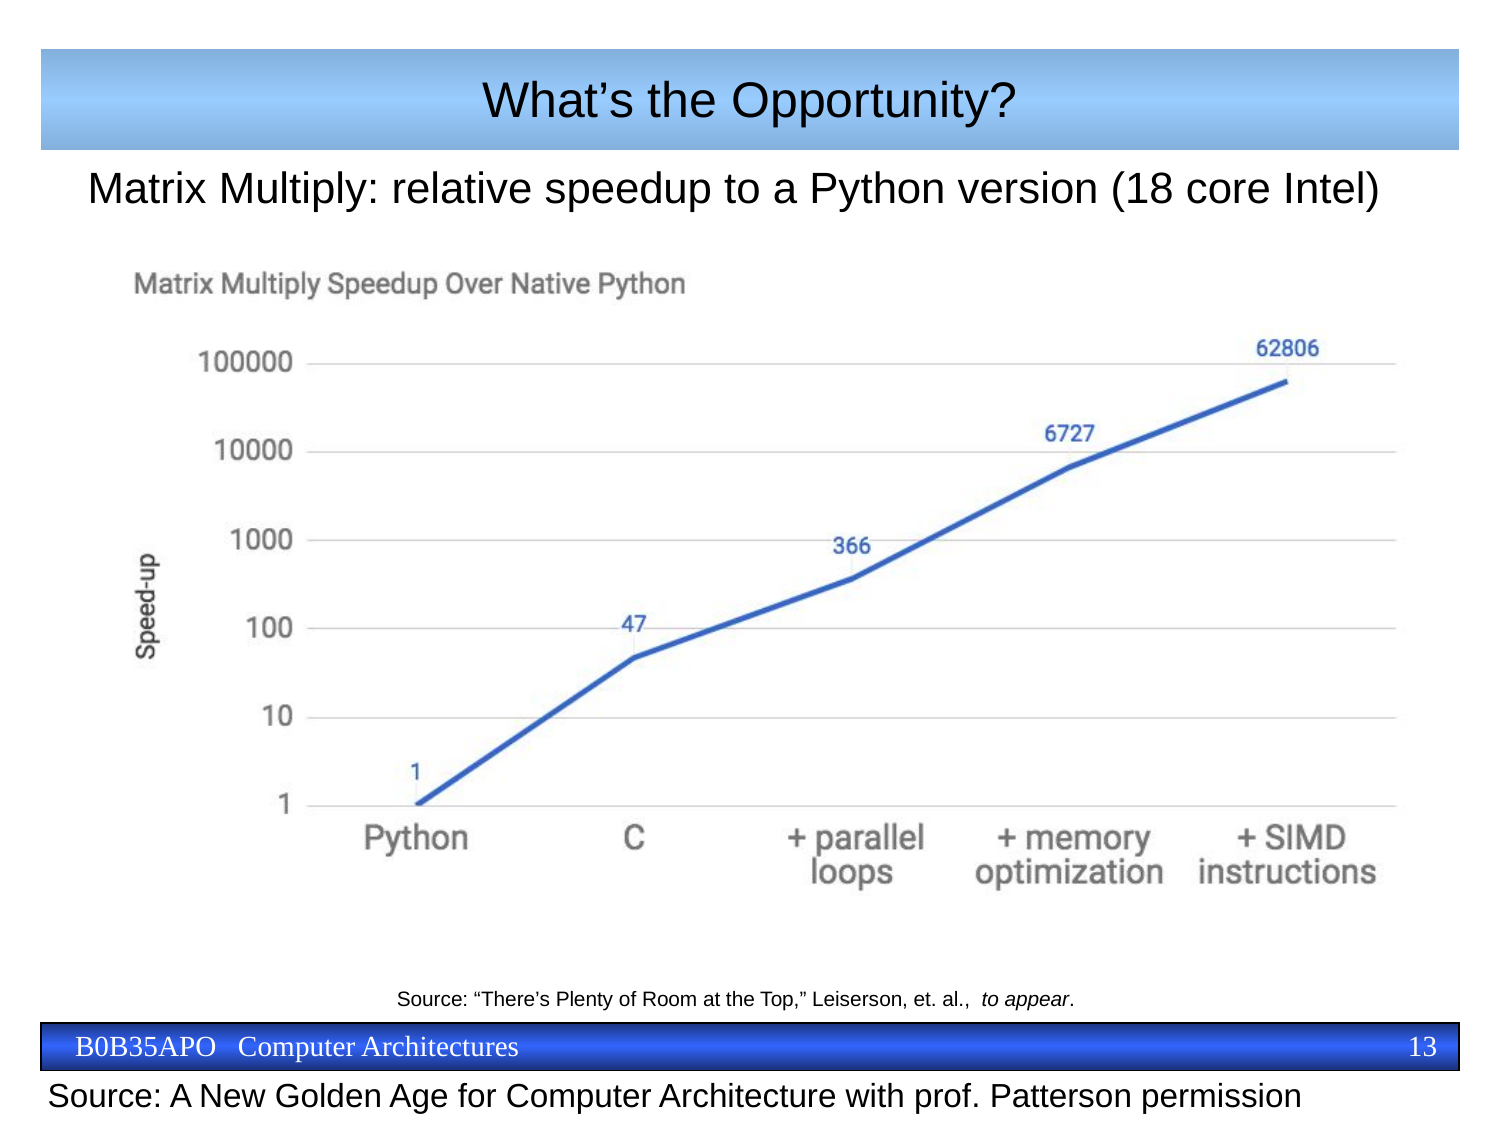

# What’s the Opportunity?
Matrix Multiply: relative speedup to a Python version (18 core Intel)
Source: “There’s Plenty of Room at the Top,” Leiserson, et. al., to appear.
B0B35APO Computer Architectures
13
Source: A New Golden Age for Computer Architecture with prof. Patterson permission